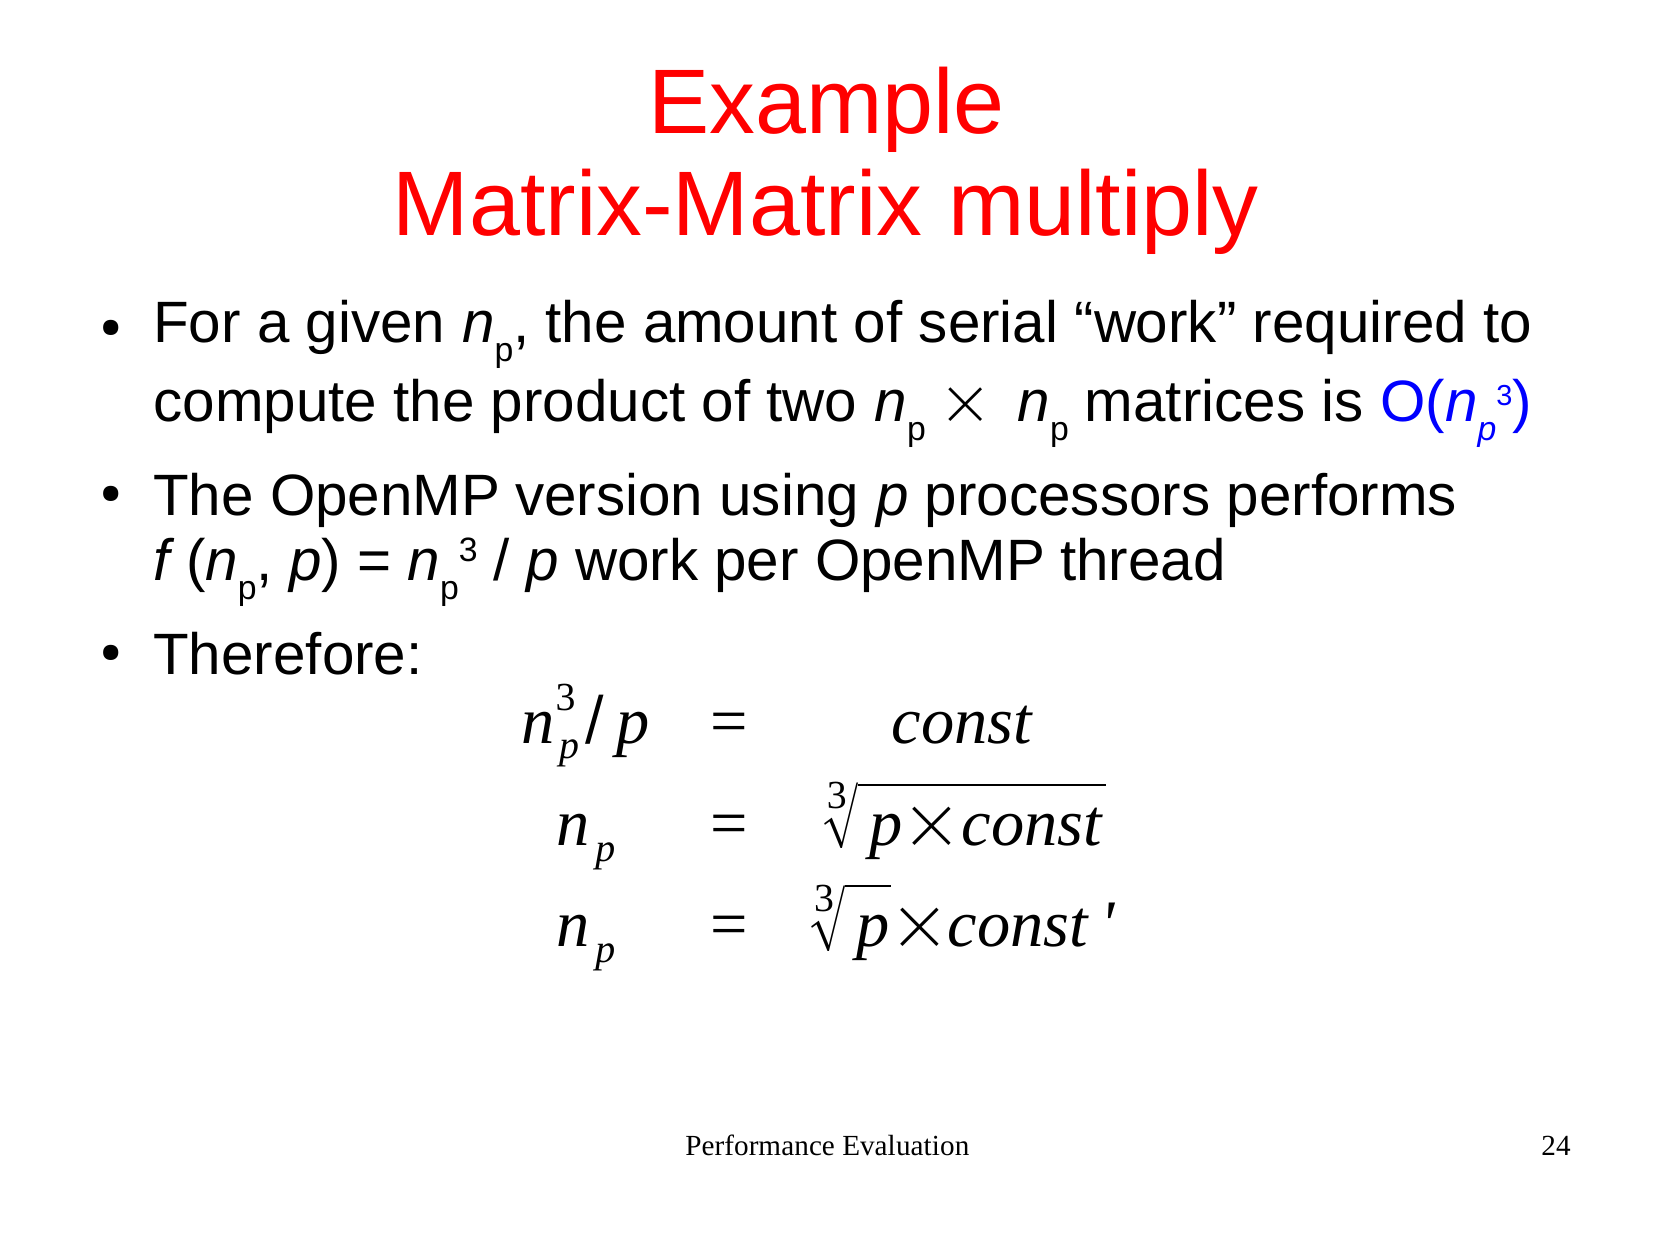

# Example Matrix-Matrix multiply
For a given np, the amount of serial “work” required to compute the product of two np ´ np matrices is O(np3)
The OpenMP version using p processors performs f (np, p) = np3 / p work per OpenMP thread
Therefore:
Performance Evaluation
24